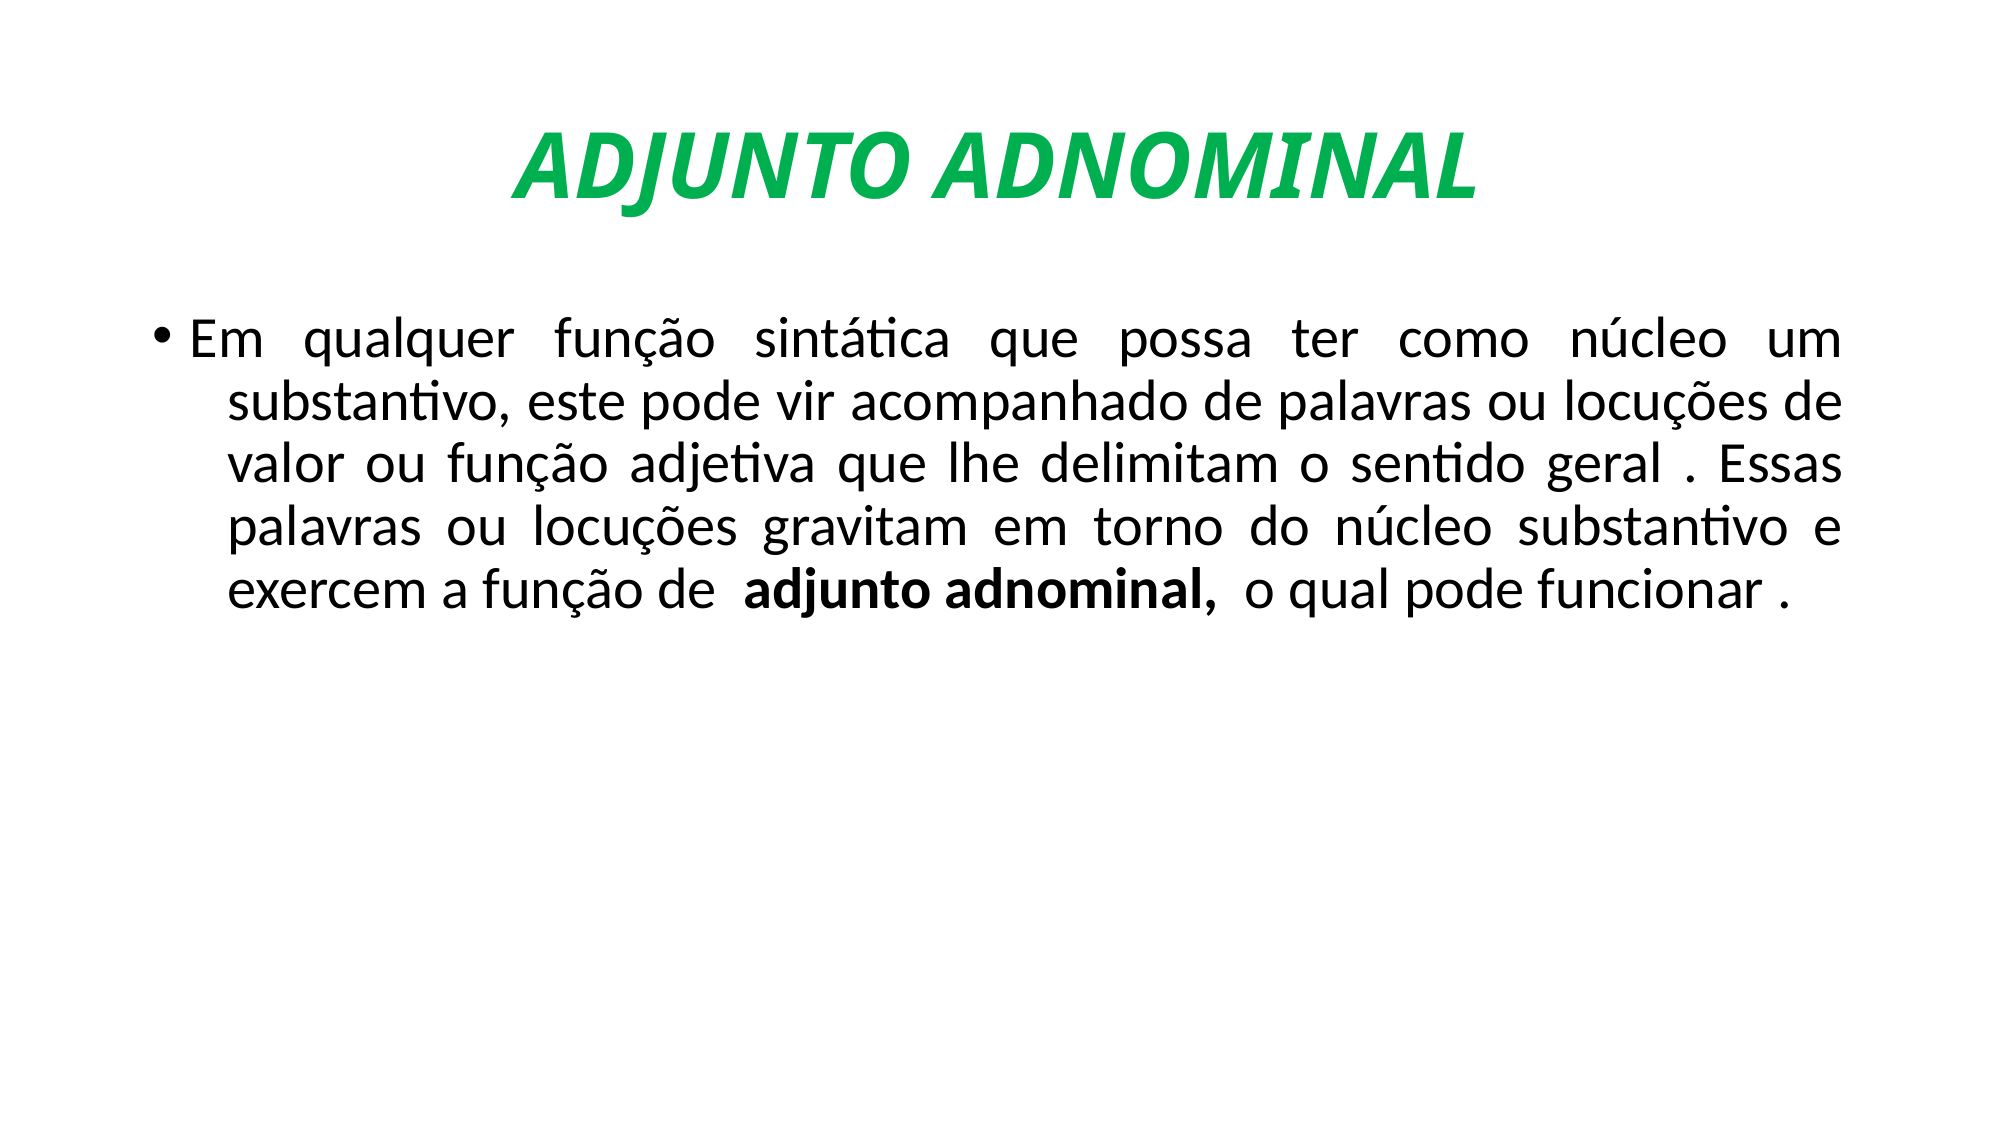

# ADJUNTO ADNOMINAL
Em qualquer função sintática que possa ter como núcleo um substantivo, este pode vir acompanhado de palavras ou locuções de valor ou função adjetiva que lhe delimitam o sentido geral . Essas palavras ou locuções gravitam em torno do núcleo substantivo e exercem a função de adjunto adnominal, o qual pode funcionar .